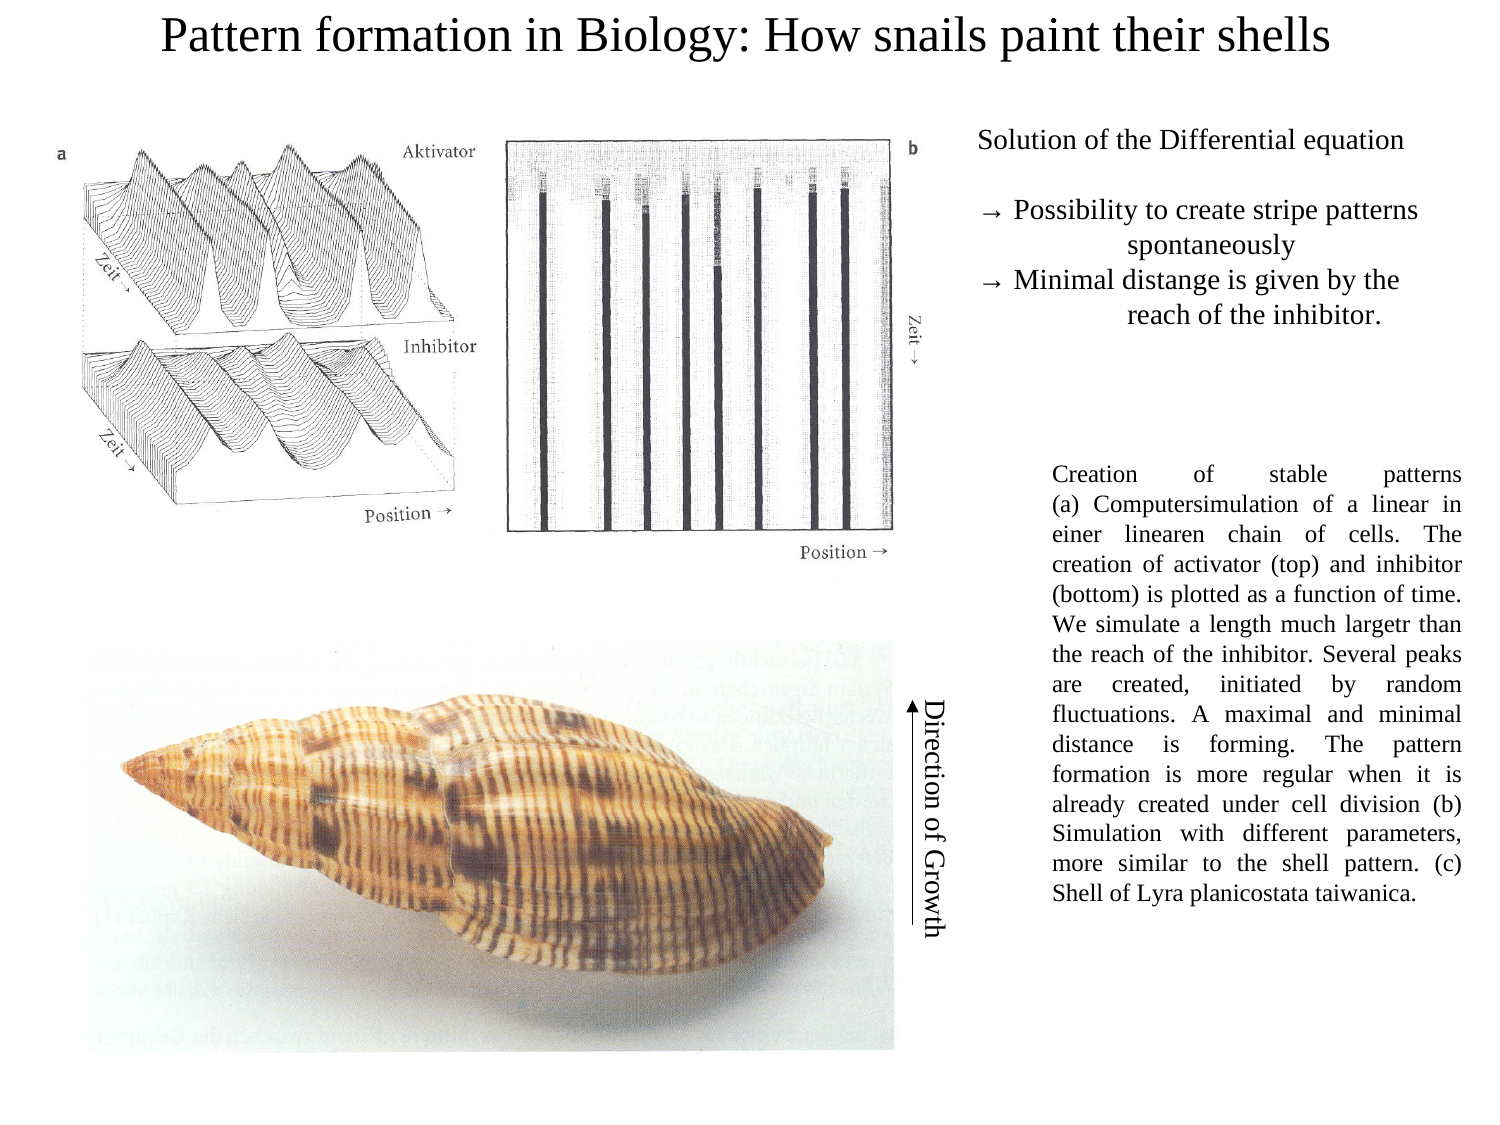

# Pattern formation in Biology: How snails paint their shells
Solution of the Differential equation
→ Possibility to create stripe patterns
	spontaneously
→ Minimal distange is given by the
	reach of the inhibitor.
Creation of stable patterns
(a) Computersimulation of a linear in einer linearen chain of cells. The creation of activator (top) and inhibitor (bottom) is plotted as a function of time. We simulate a length much largetr than the reach of the inhibitor. Several peaks are created, initiated by random fluctuations. A maximal and minimal distance is forming. The pattern formation is more regular when it is already created under cell division (b) Simulation with different parameters, more similar to the shell pattern. (c) Shell of Lyra planicostata taiwanica.
Direction of Growth